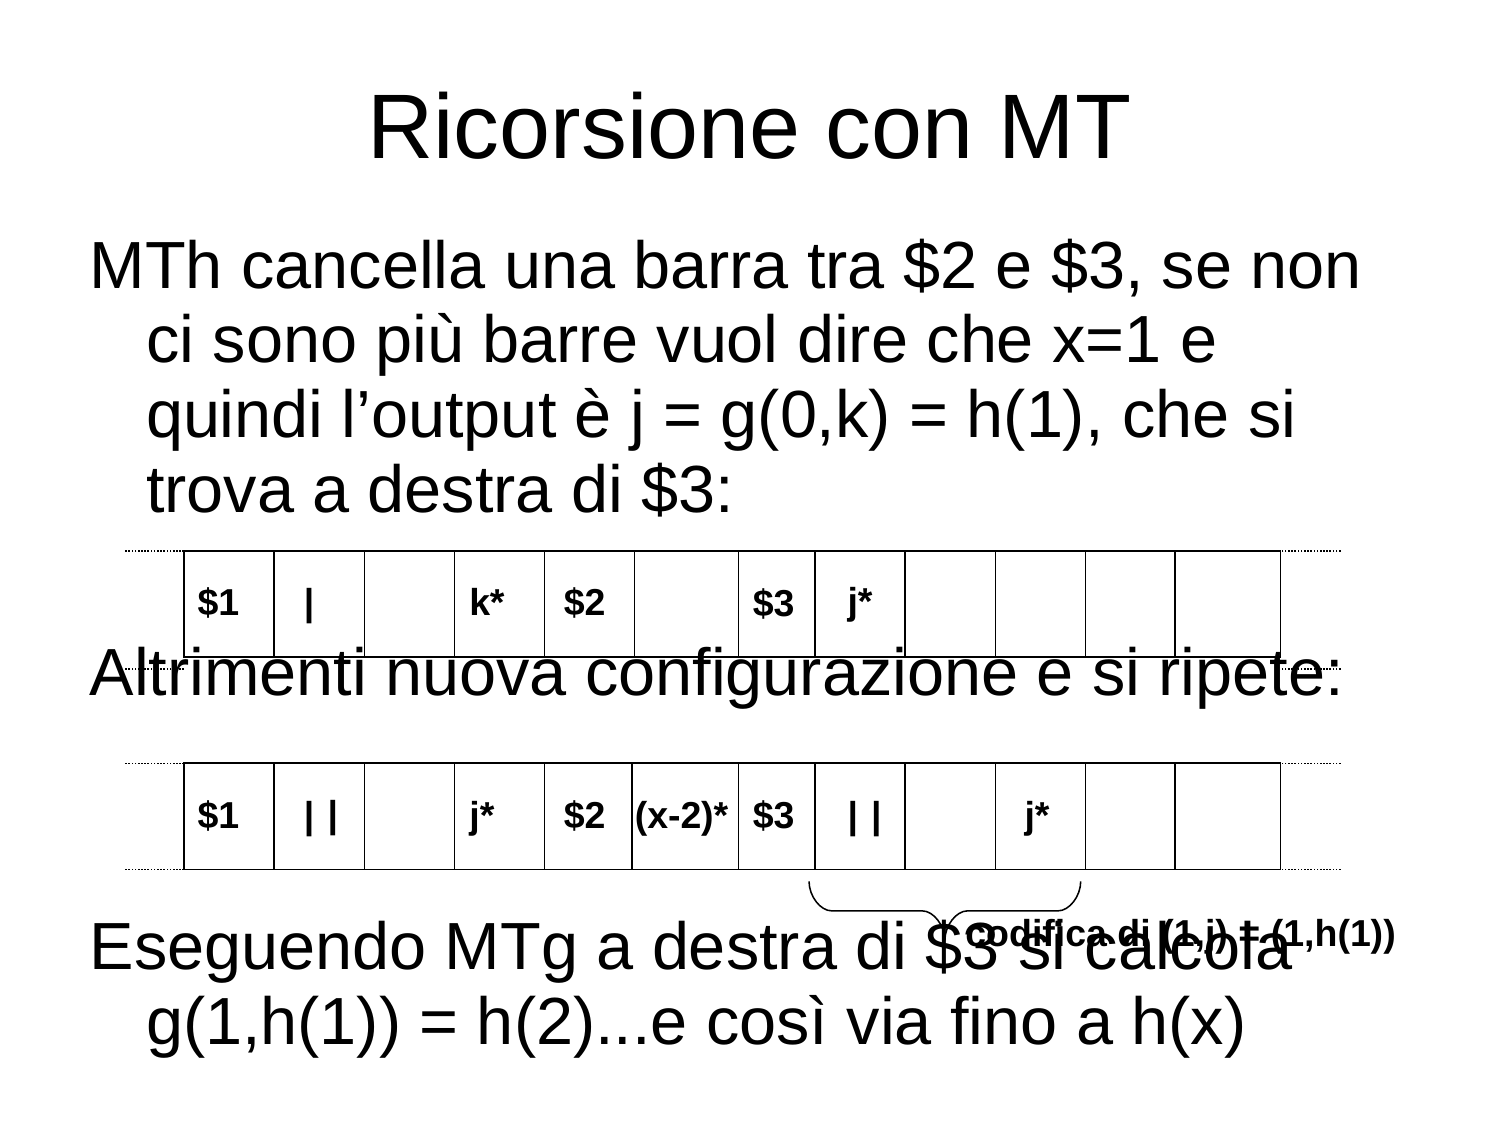

# Ricorsione con MT
MTh cancella una barra tra $2 e $3, se non ci sono più barre vuol dire che x=1 e quindi l’output è j = g(0,k) = h(1), che si trova a destra di $3:
Altrimenti nuova configurazione e si ripete:
Eseguendo MTg a destra di $3 si calcola g(1,h(1)) = h(2)...e così via fino a h(x)
j*
$1
|
k*
$2
$3
|
$1
|
j*
$2
|
j*
(x-2)*
$3
|
codifica di (1,j) = (1,h(1))